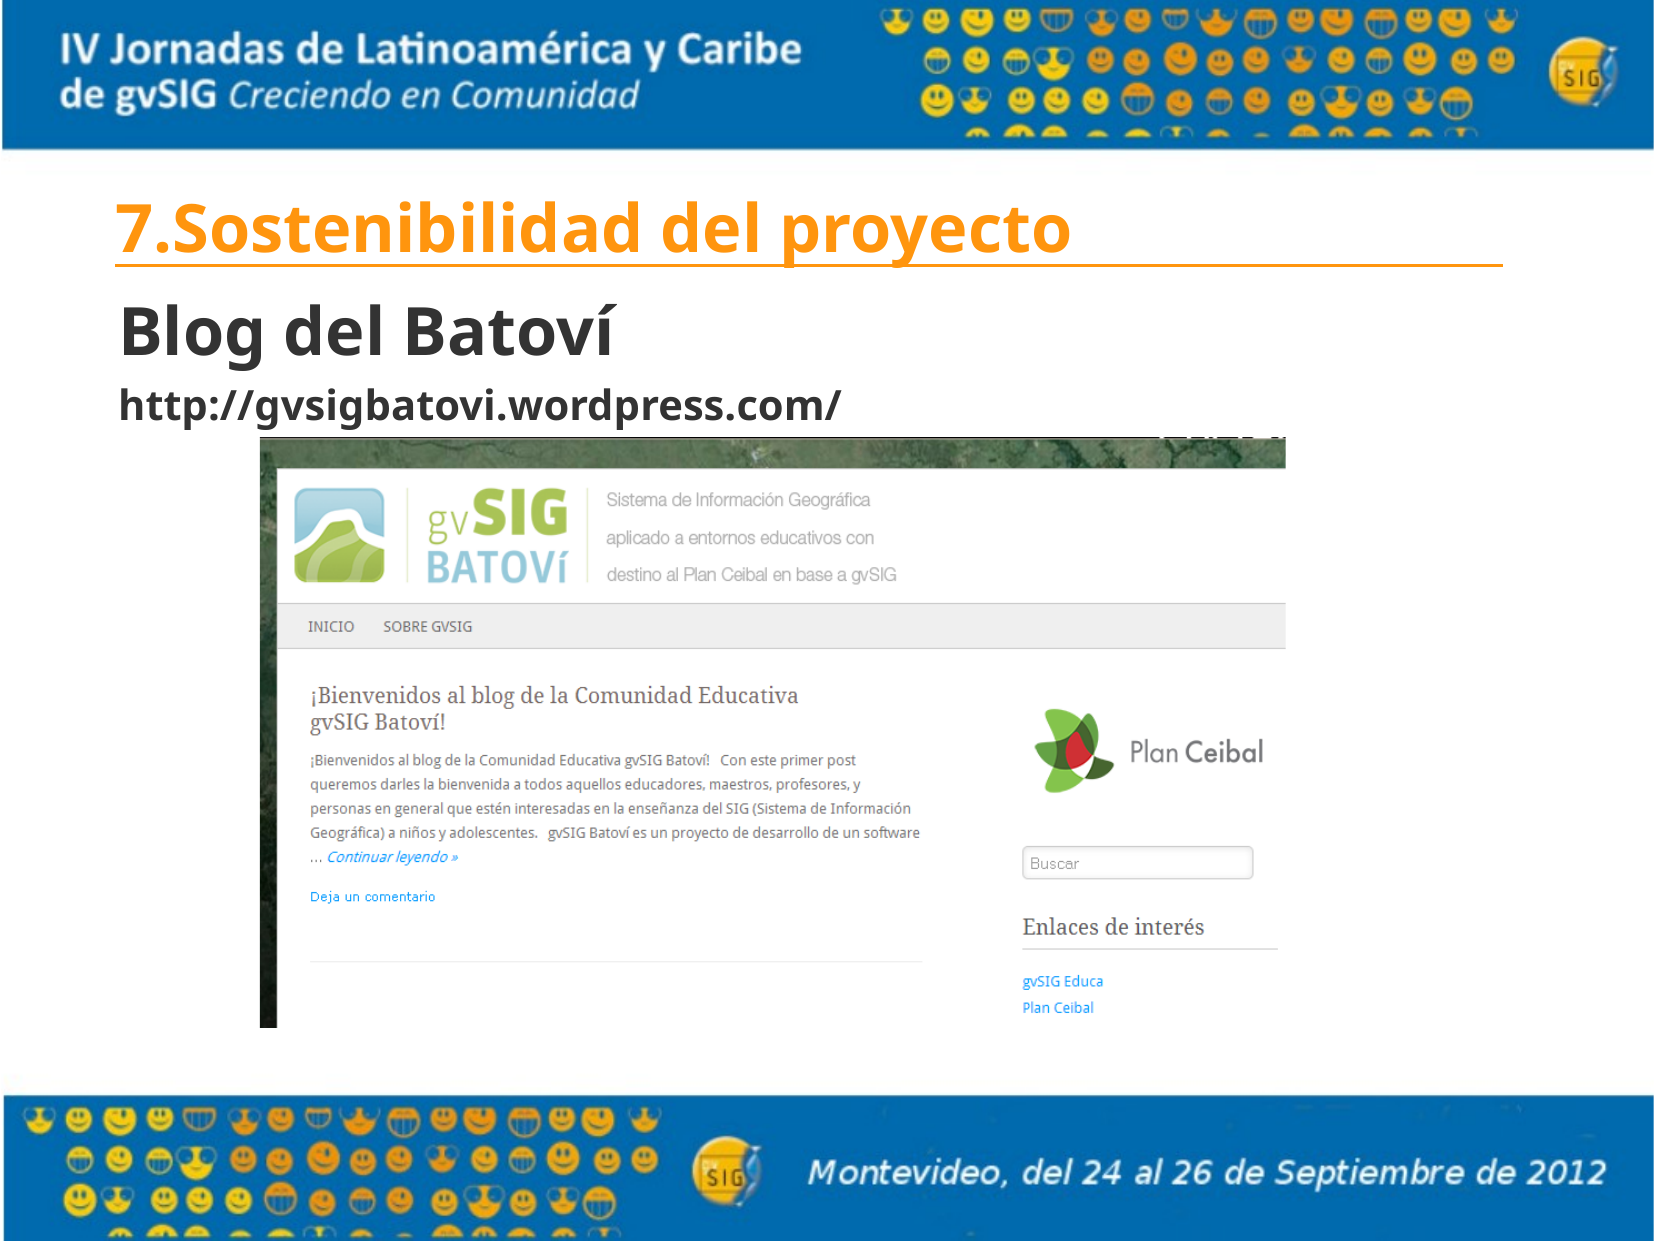

7.Sostenibilidad del proyecto
# Blog del Batoví http://gvsigbatovi.wordpress.com/